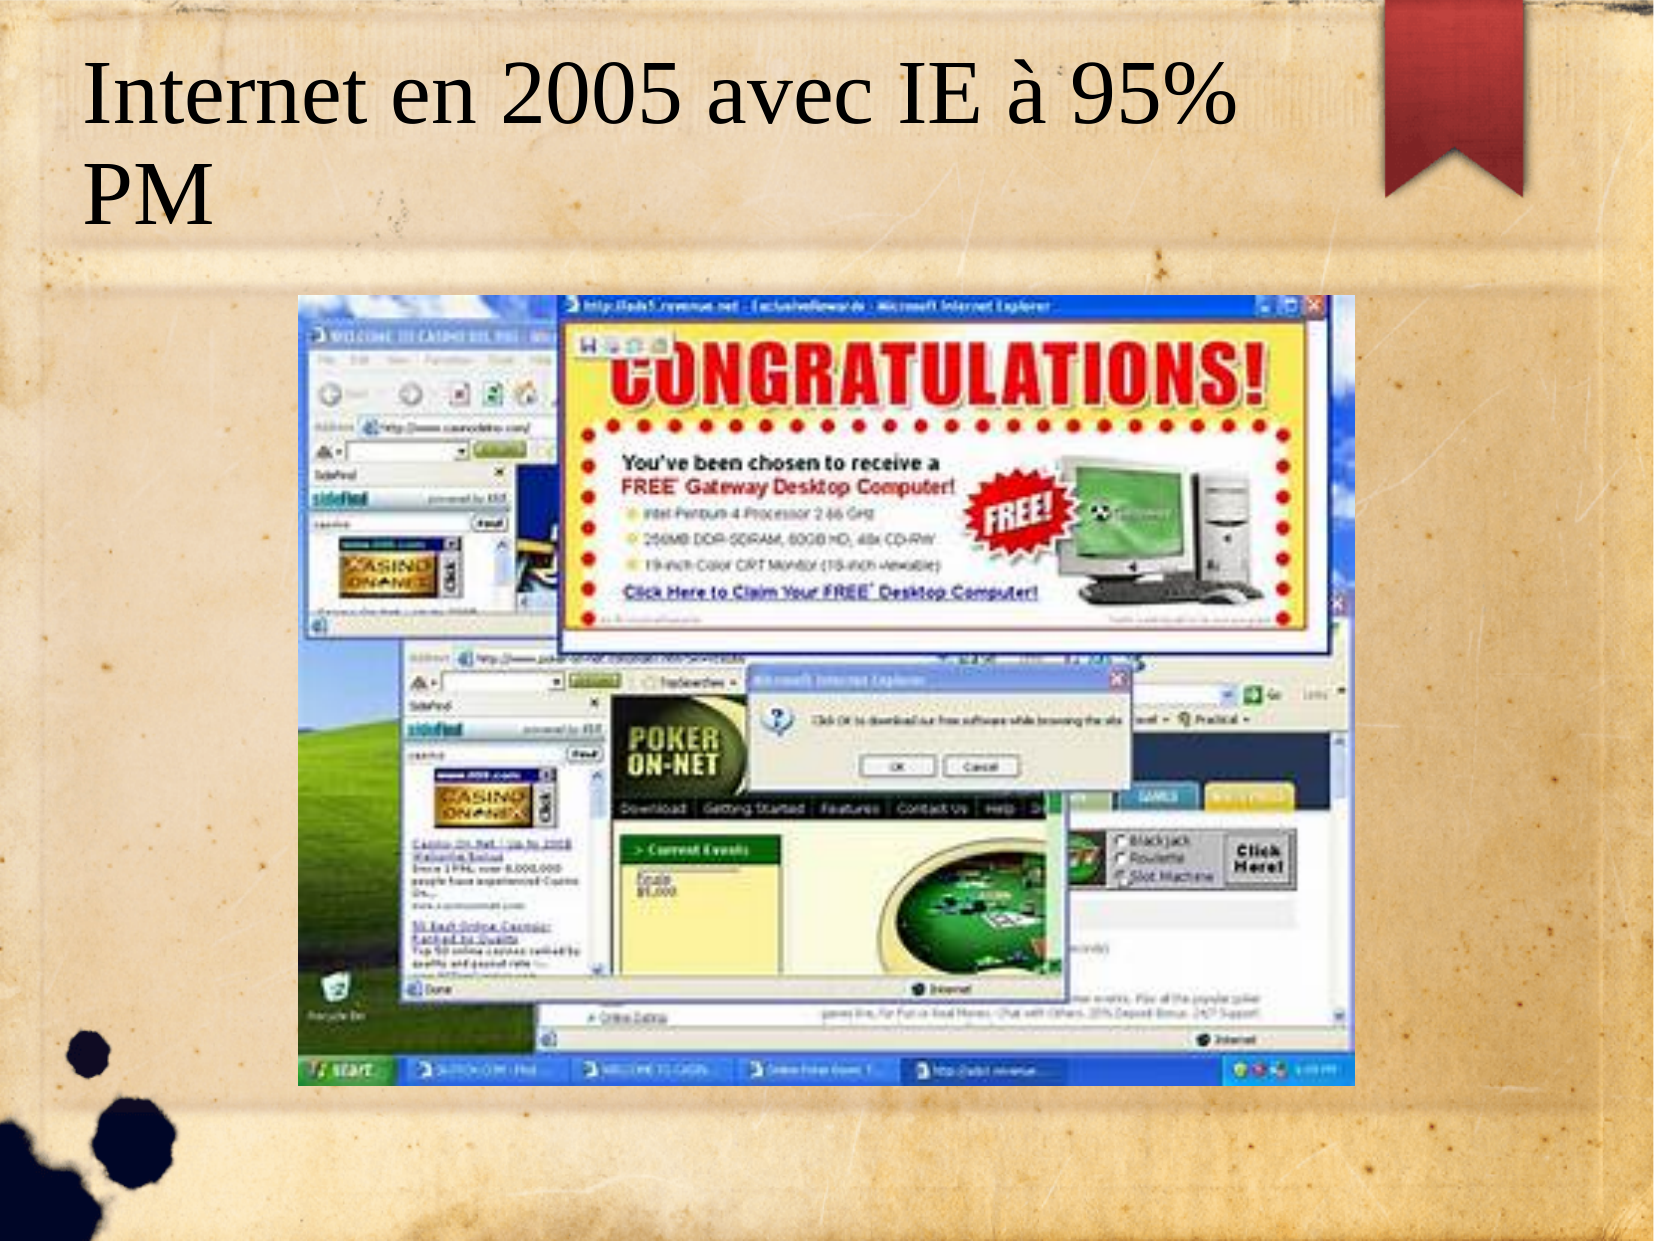

# Internet en 2005 avec IE à 95% PM